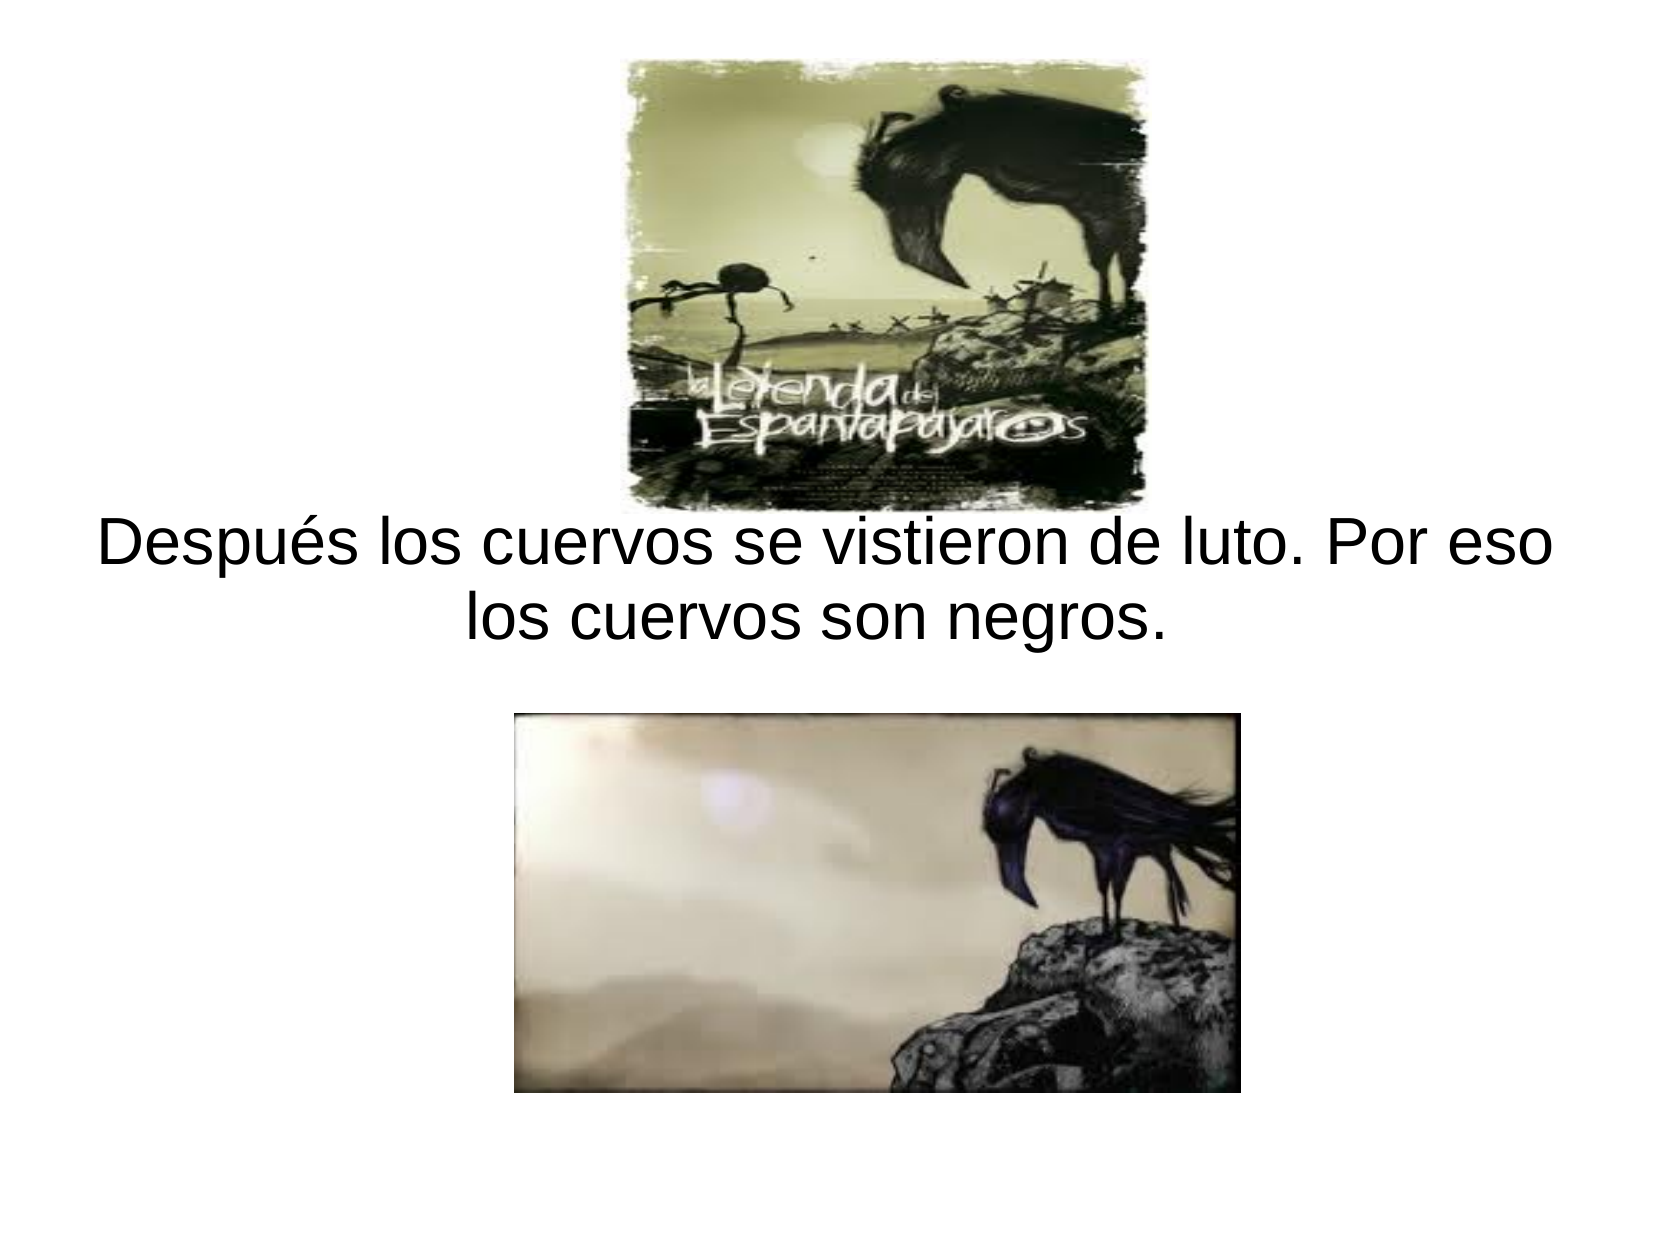

# Después los cuervos se vistieron de luto. Por eso los cuervos son negros.